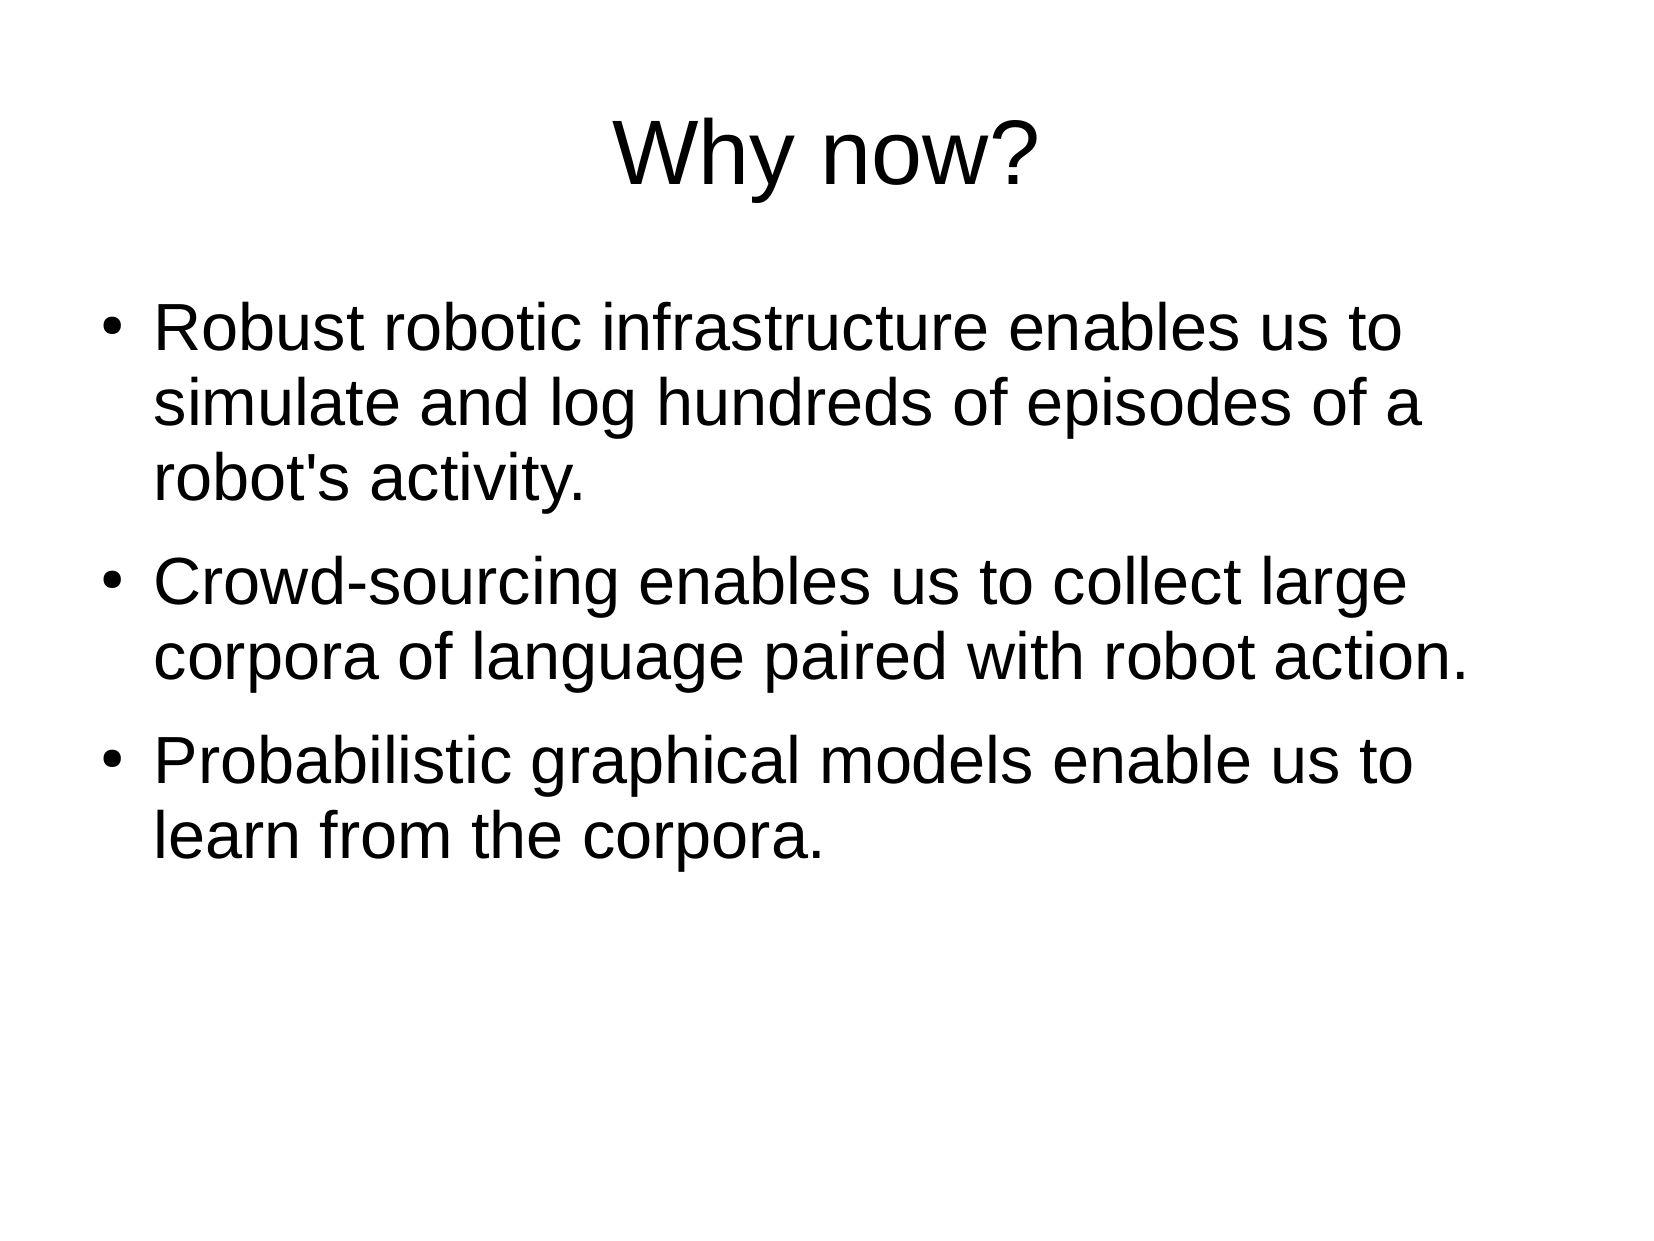

# Why now?
Robust robotic infrastructure enables us to simulate and log hundreds of episodes of a robot's activity.
Crowd-sourcing enables us to collect large corpora of language paired with robot action.
Probabilistic graphical models enable us to learn from the corpora.